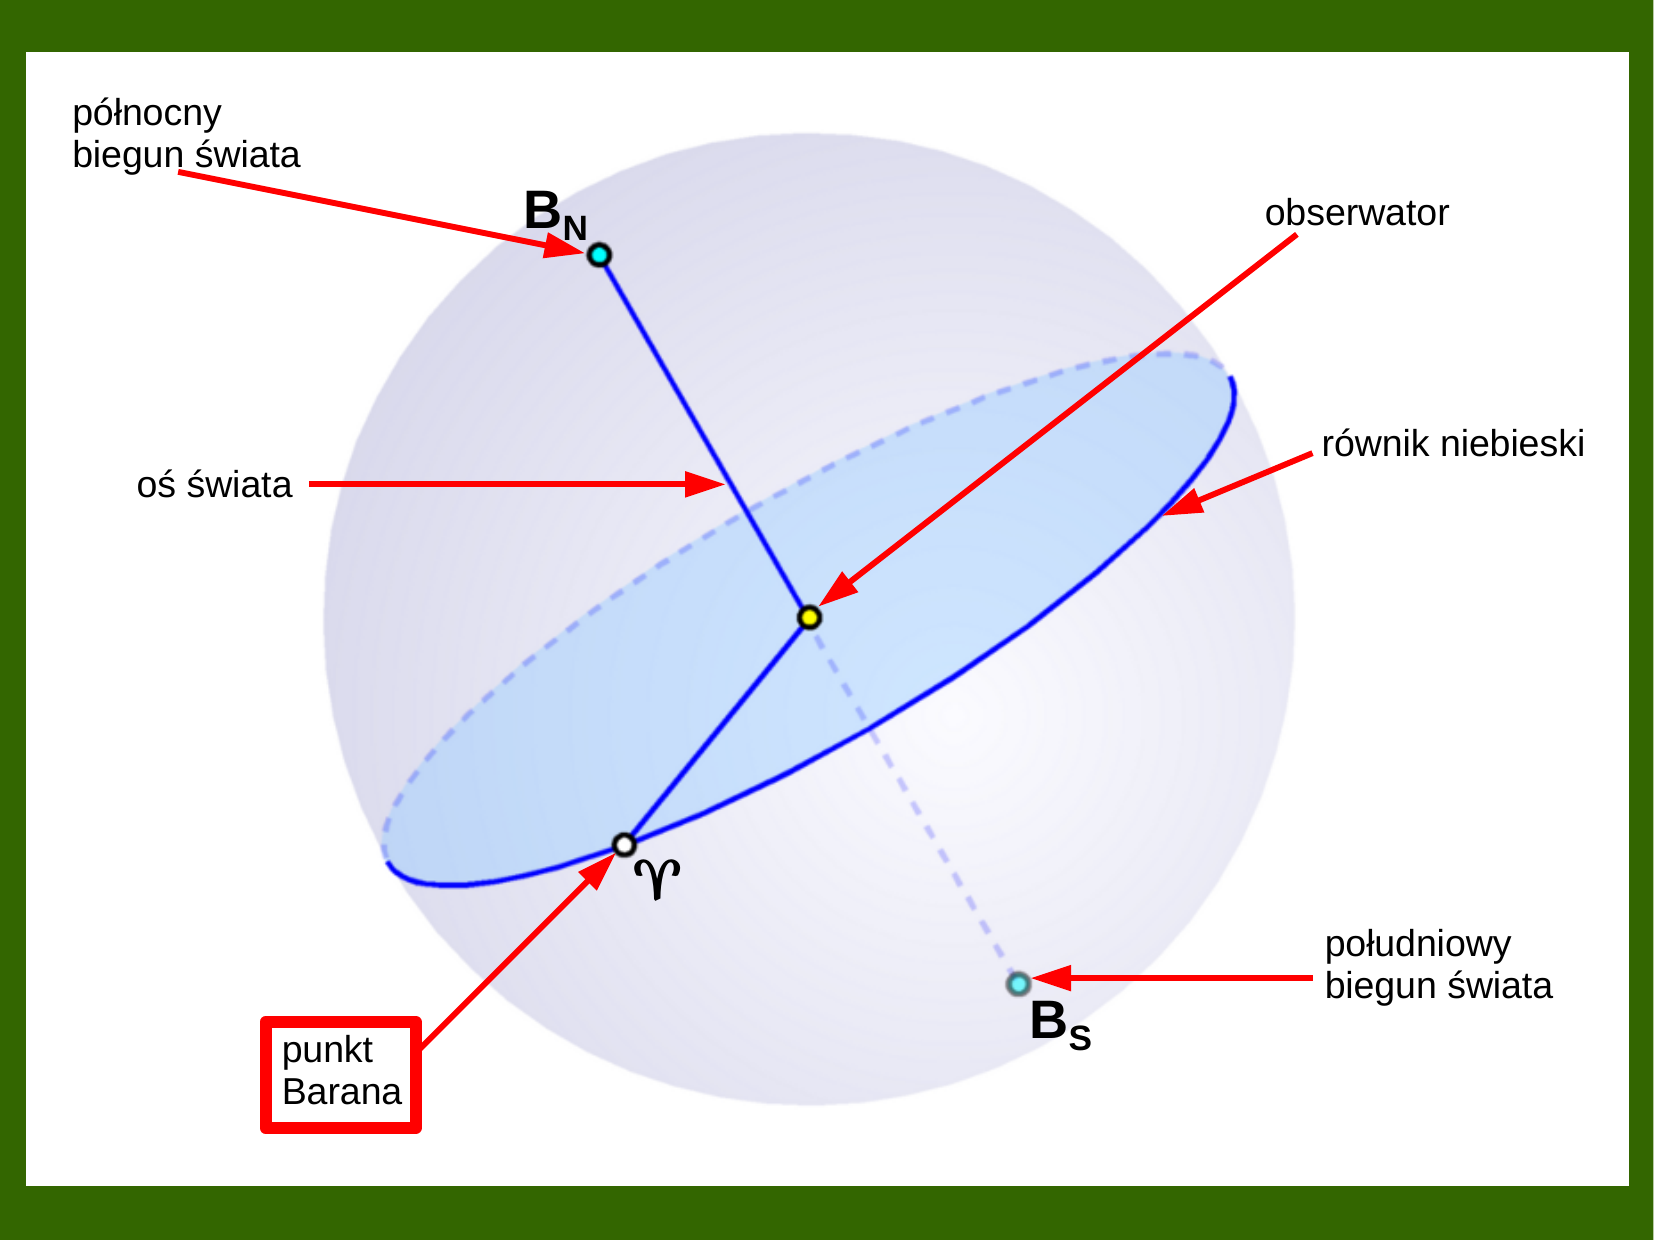

północny
biegun świata
BN
obserwator
równik niebieski
oś świata
♈
południowy
biegun świata
BS
punkt
Barana